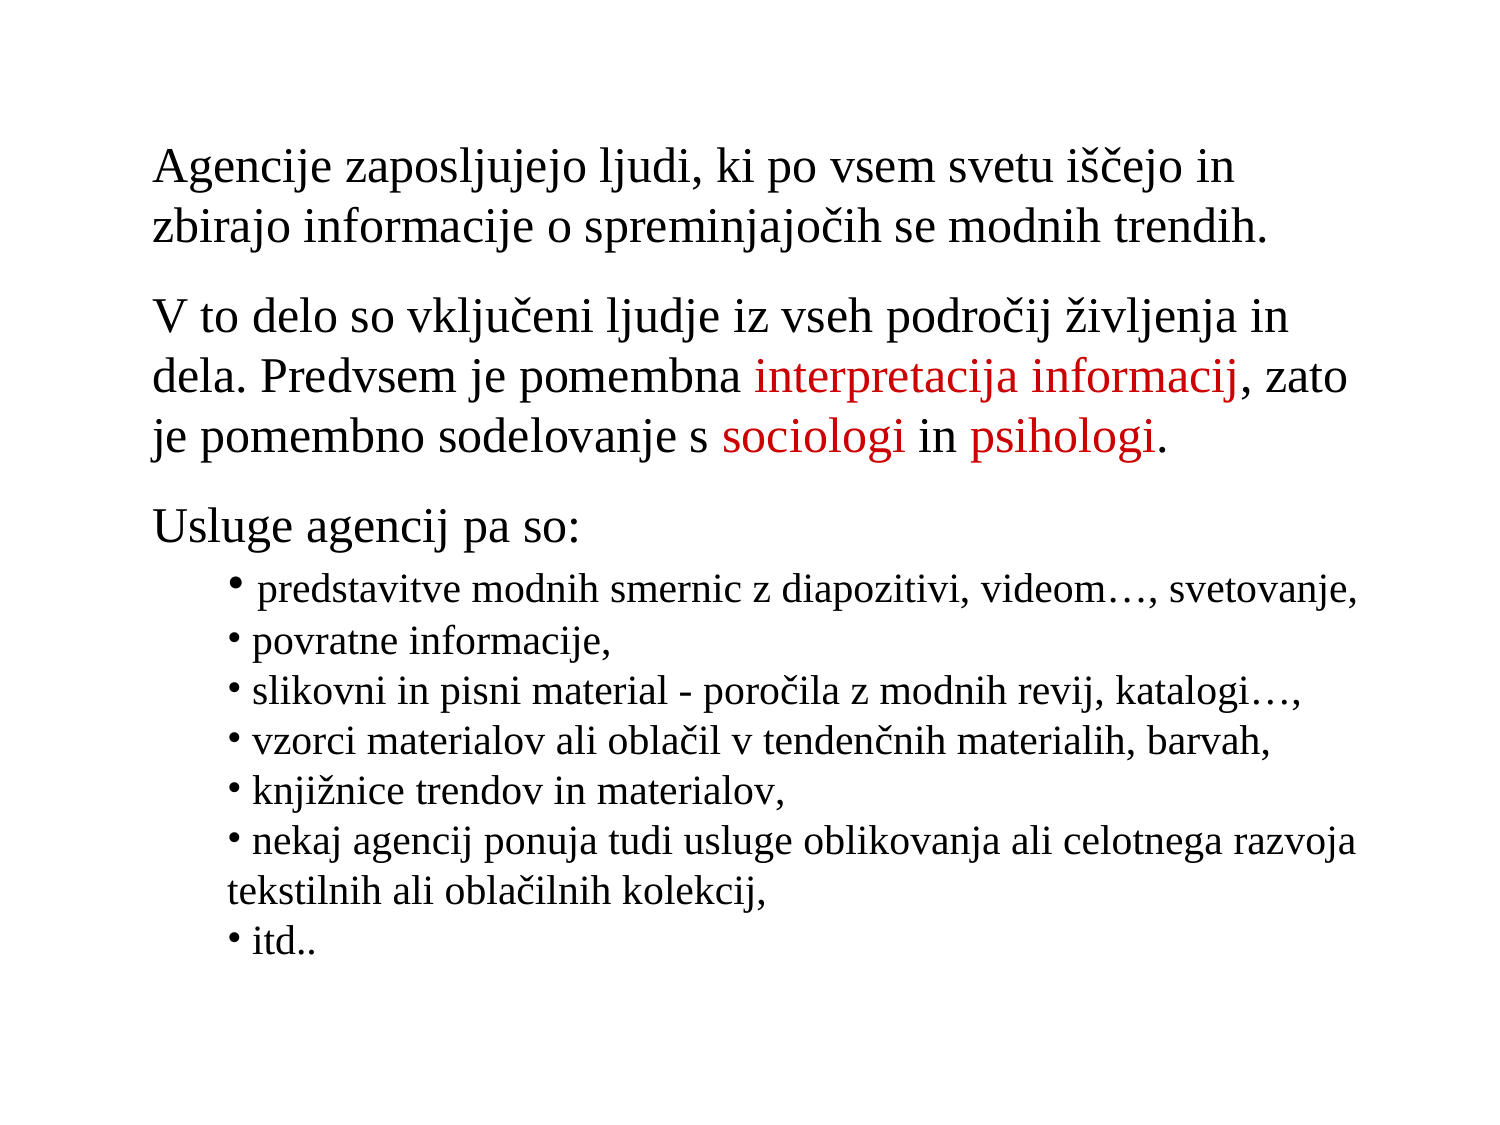

Agencije zaposljujejo ljudi, ki po vsem svetu iščejo in zbirajo informacije o spreminjajočih se modnih trendih.
V to delo so vključeni ljudje iz vseh področij življenja in dela. Predvsem je pomembna interpretacija informacij, zato je pomembno sodelovanje s sociologi in psihologi.
Usluge agencij pa so:
 predstavitve modnih smernic z diapozitivi, videom…, svetovanje,
 povratne informacije,
 slikovni in pisni material - poročila z modnih revij, katalogi…,
 vzorci materialov ali oblačil v tendenčnih materialih, barvah,
 knjižnice trendov in materialov,
 nekaj agencij ponuja tudi usluge oblikovanja ali celotnega razvoja tekstilnih ali oblačilnih kolekcij,
 itd..